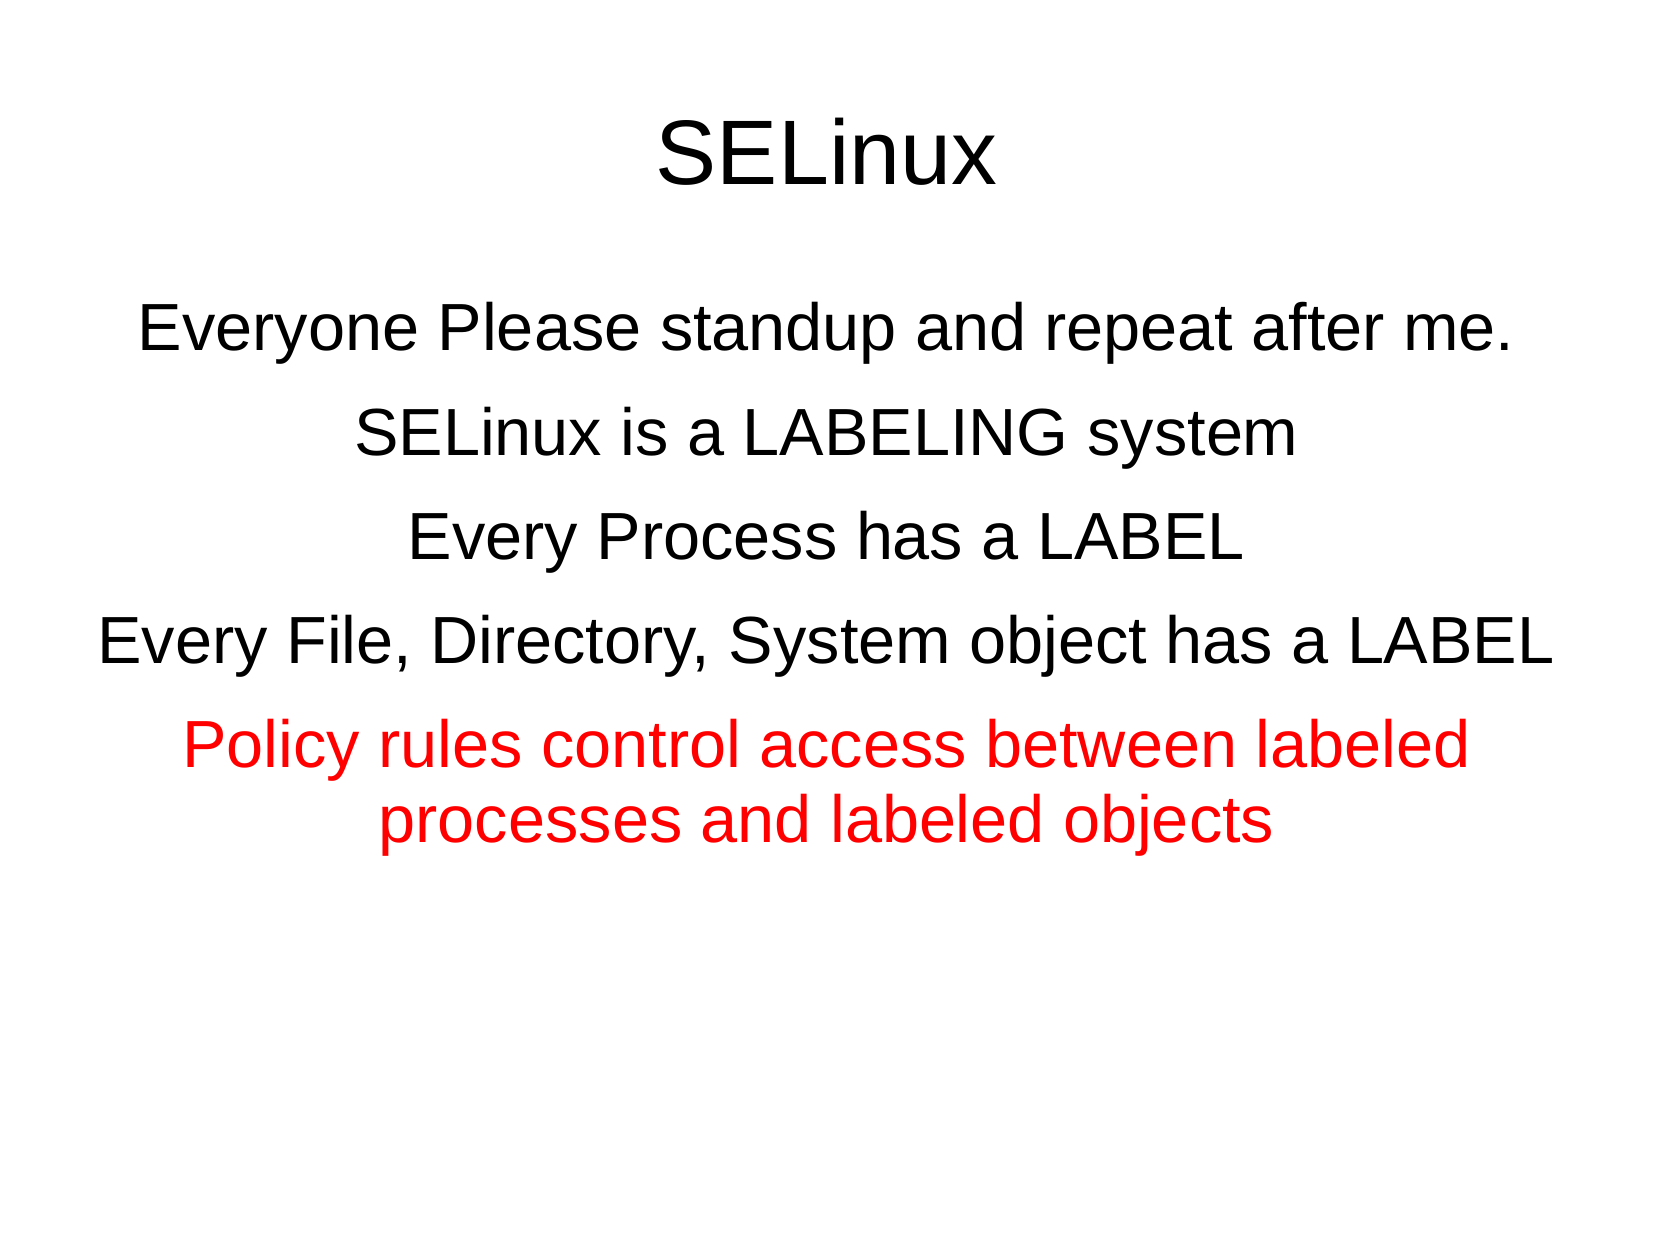

# SELinux
Everyone Please standup and repeat after me.
SELinux is a LABELING system
Every Process has a LABEL
Every File, Directory, System object has a LABEL
Policy rules control access between labeled processes and labeled objects